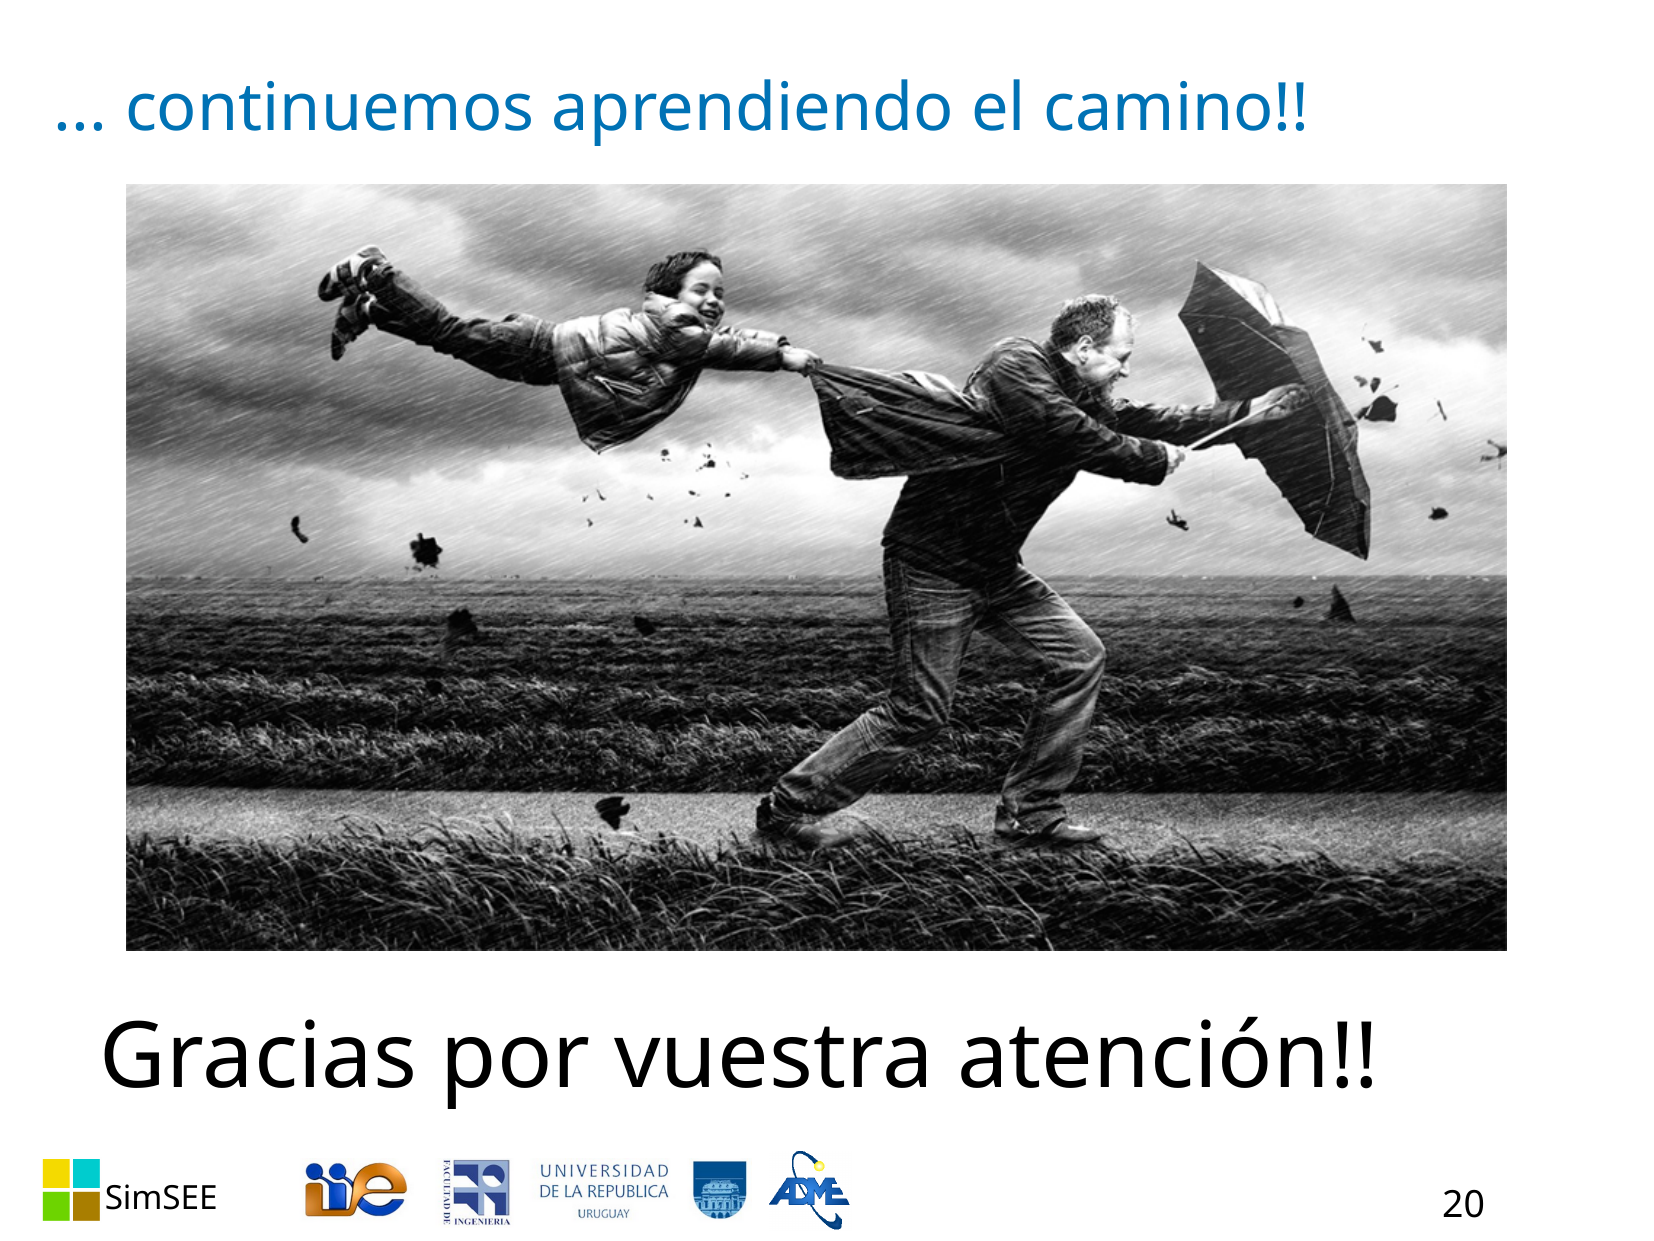

# ... continuemos aprendiendo el camino!!
Gracias por vuestra atención!!